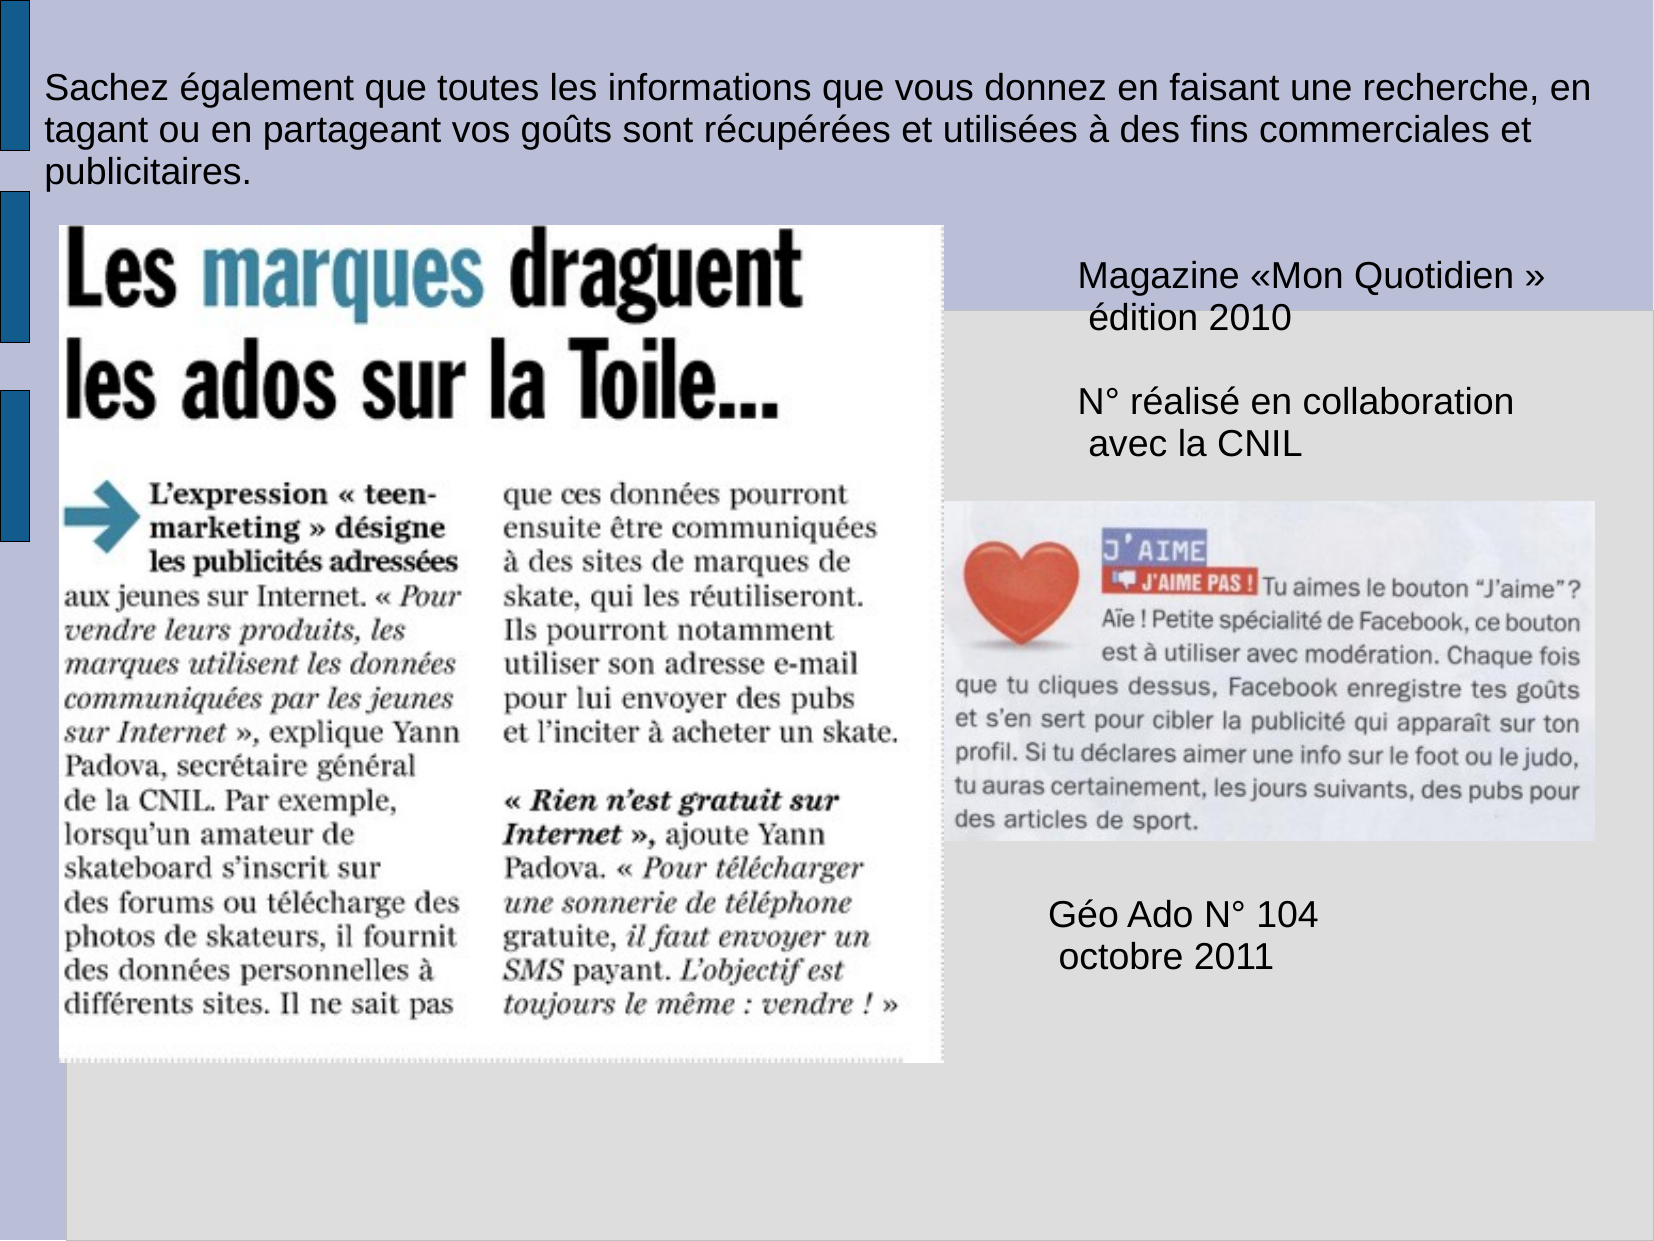

Sachez également que toutes les informations que vous donnez en faisant une recherche, en tagant ou en partageant vos goûts sont récupérées et utilisées à des fins commerciales et publicitaires.
Magazine «Mon Quotidien »
 édition 2010
N° réalisé en collaboration
 avec la CNIL
Géo Ado N° 104
 octobre 2011